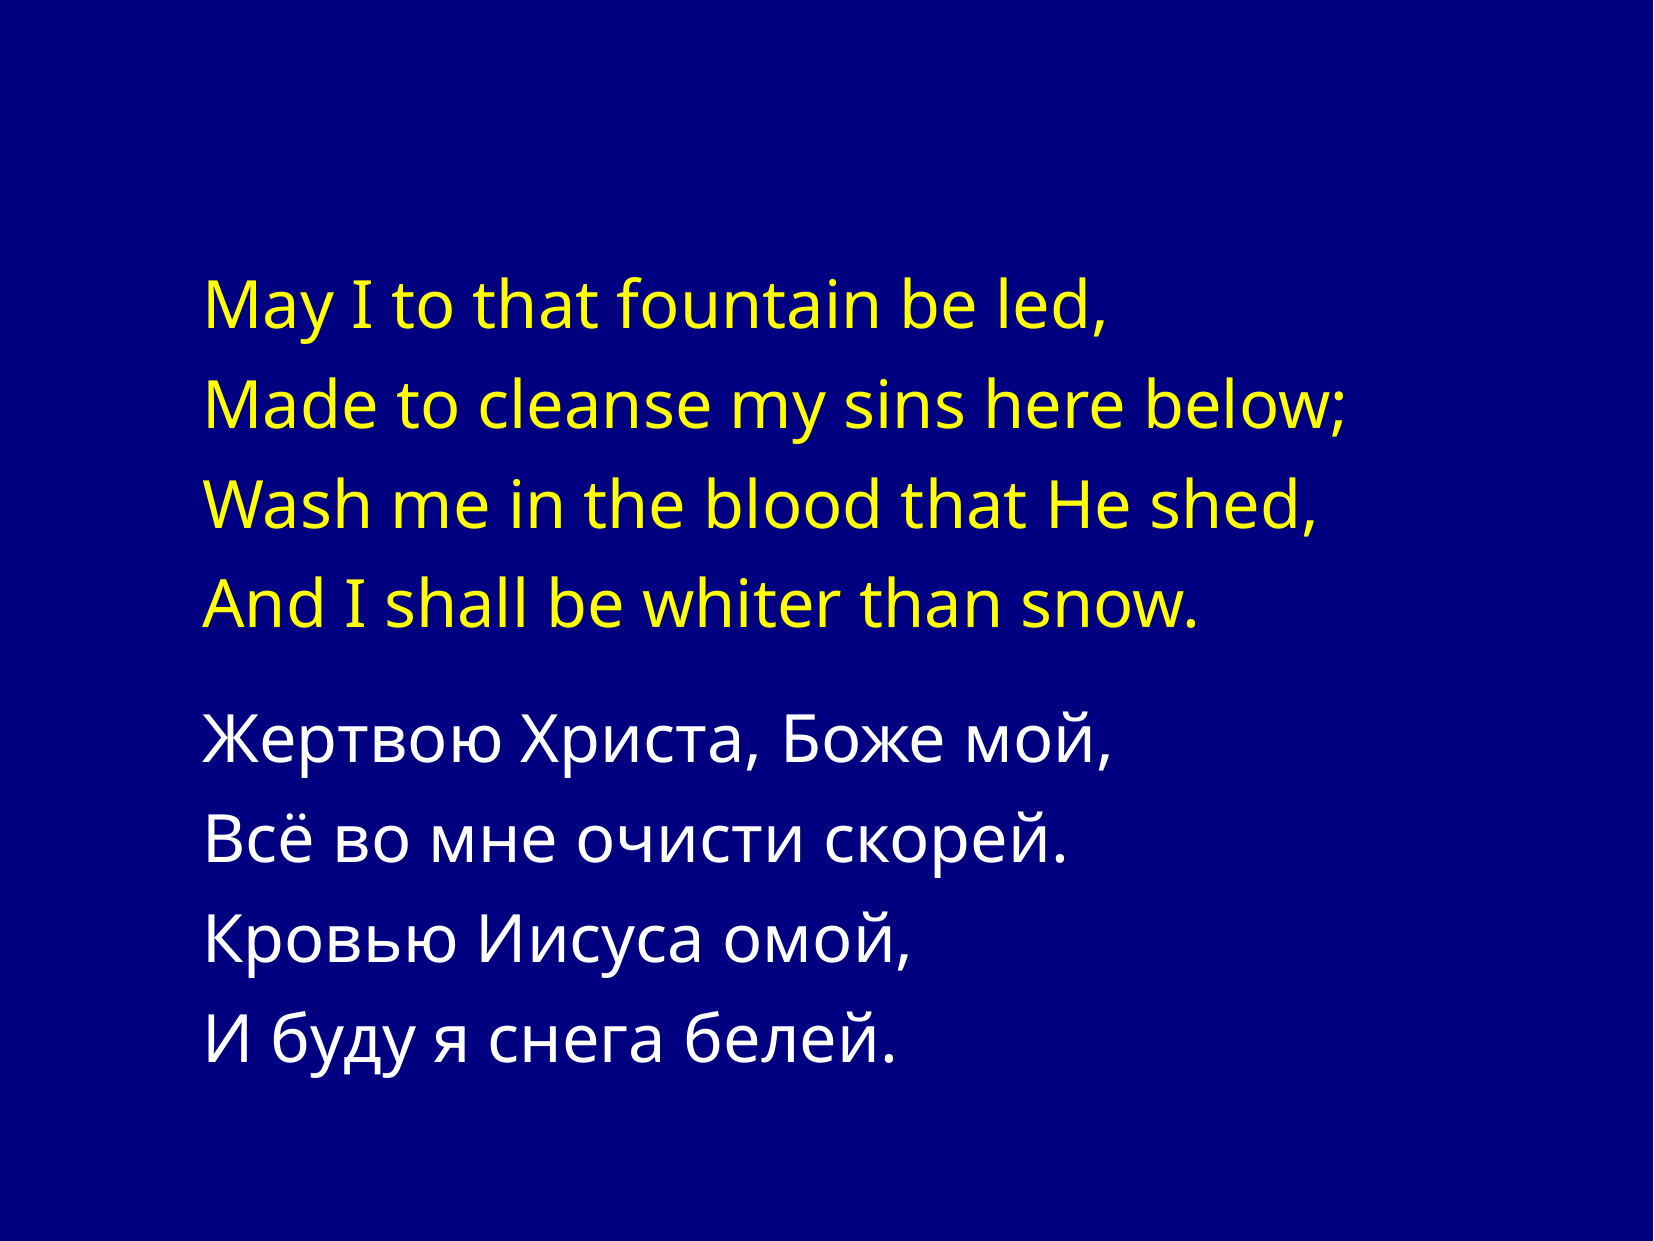

May I to that fountain be led,
	Made to cleanse my sins here below;
	Wash me in the blood that He shed,
	And I shall be whiter than snow.
	Жертвою Христа, Боже мой,
	Всё во мне очисти скорей.
	Кровью Иисуса омой,
	И буду я снега белей.